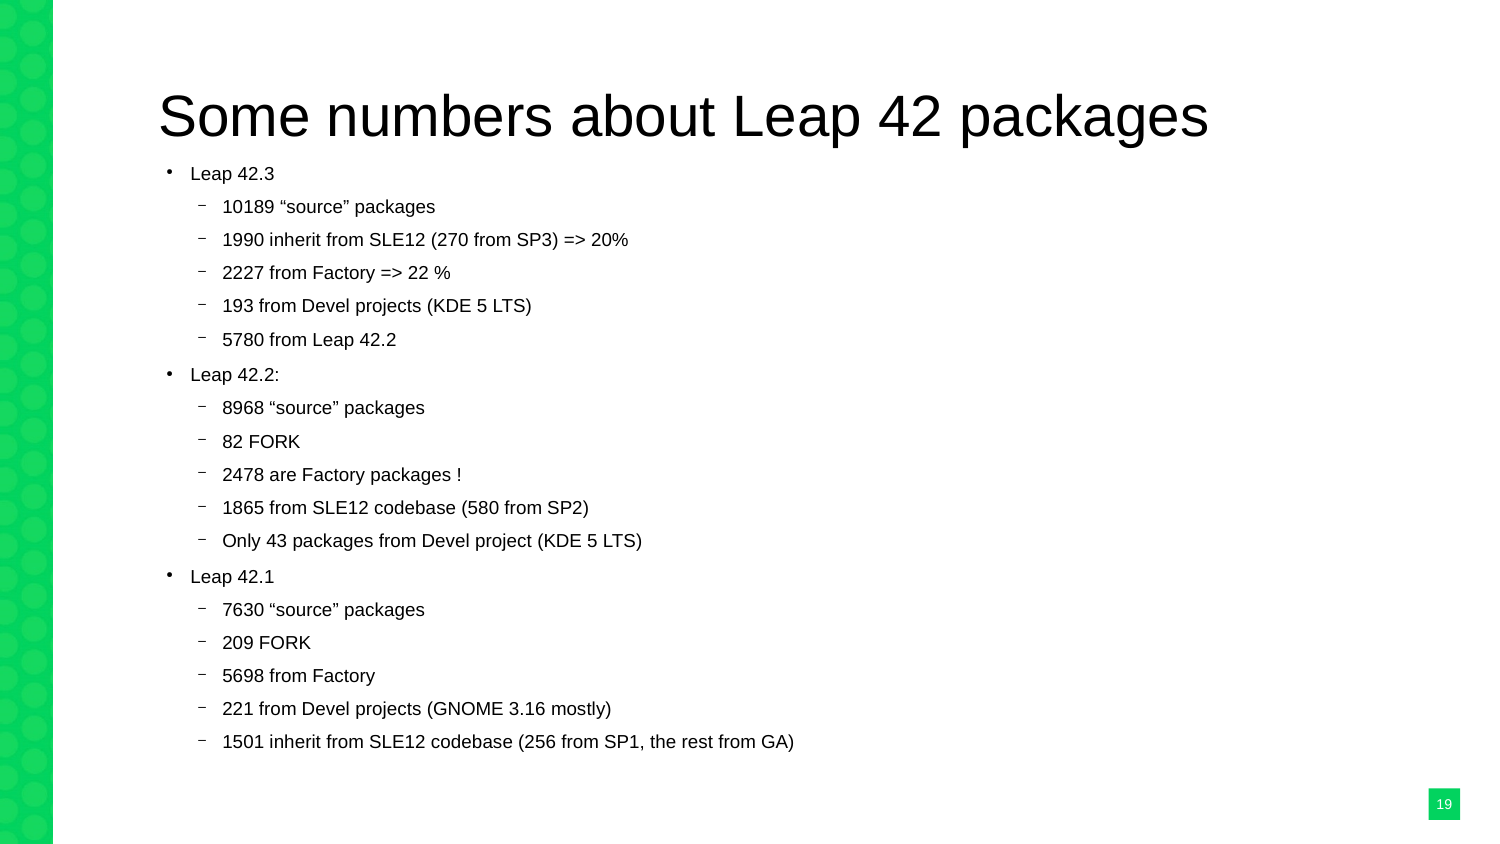

# Some numbers about Leap 42 packages
Leap 42.3
10189 “source” packages
1990 inherit from SLE12 (270 from SP3) => 20%
2227 from Factory => 22 %
193 from Devel projects (KDE 5 LTS)
5780 from Leap 42.2
Leap 42.2:
8968 “source” packages
82 FORK
2478 are Factory packages !
1865 from SLE12 codebase (580 from SP2)
Only 43 packages from Devel project (KDE 5 LTS)
Leap 42.1
7630 “source” packages
209 FORK
5698 from Factory
221 from Devel projects (GNOME 3.16 mostly)
1501 inherit from SLE12 codebase (256 from SP1, the rest from GA)